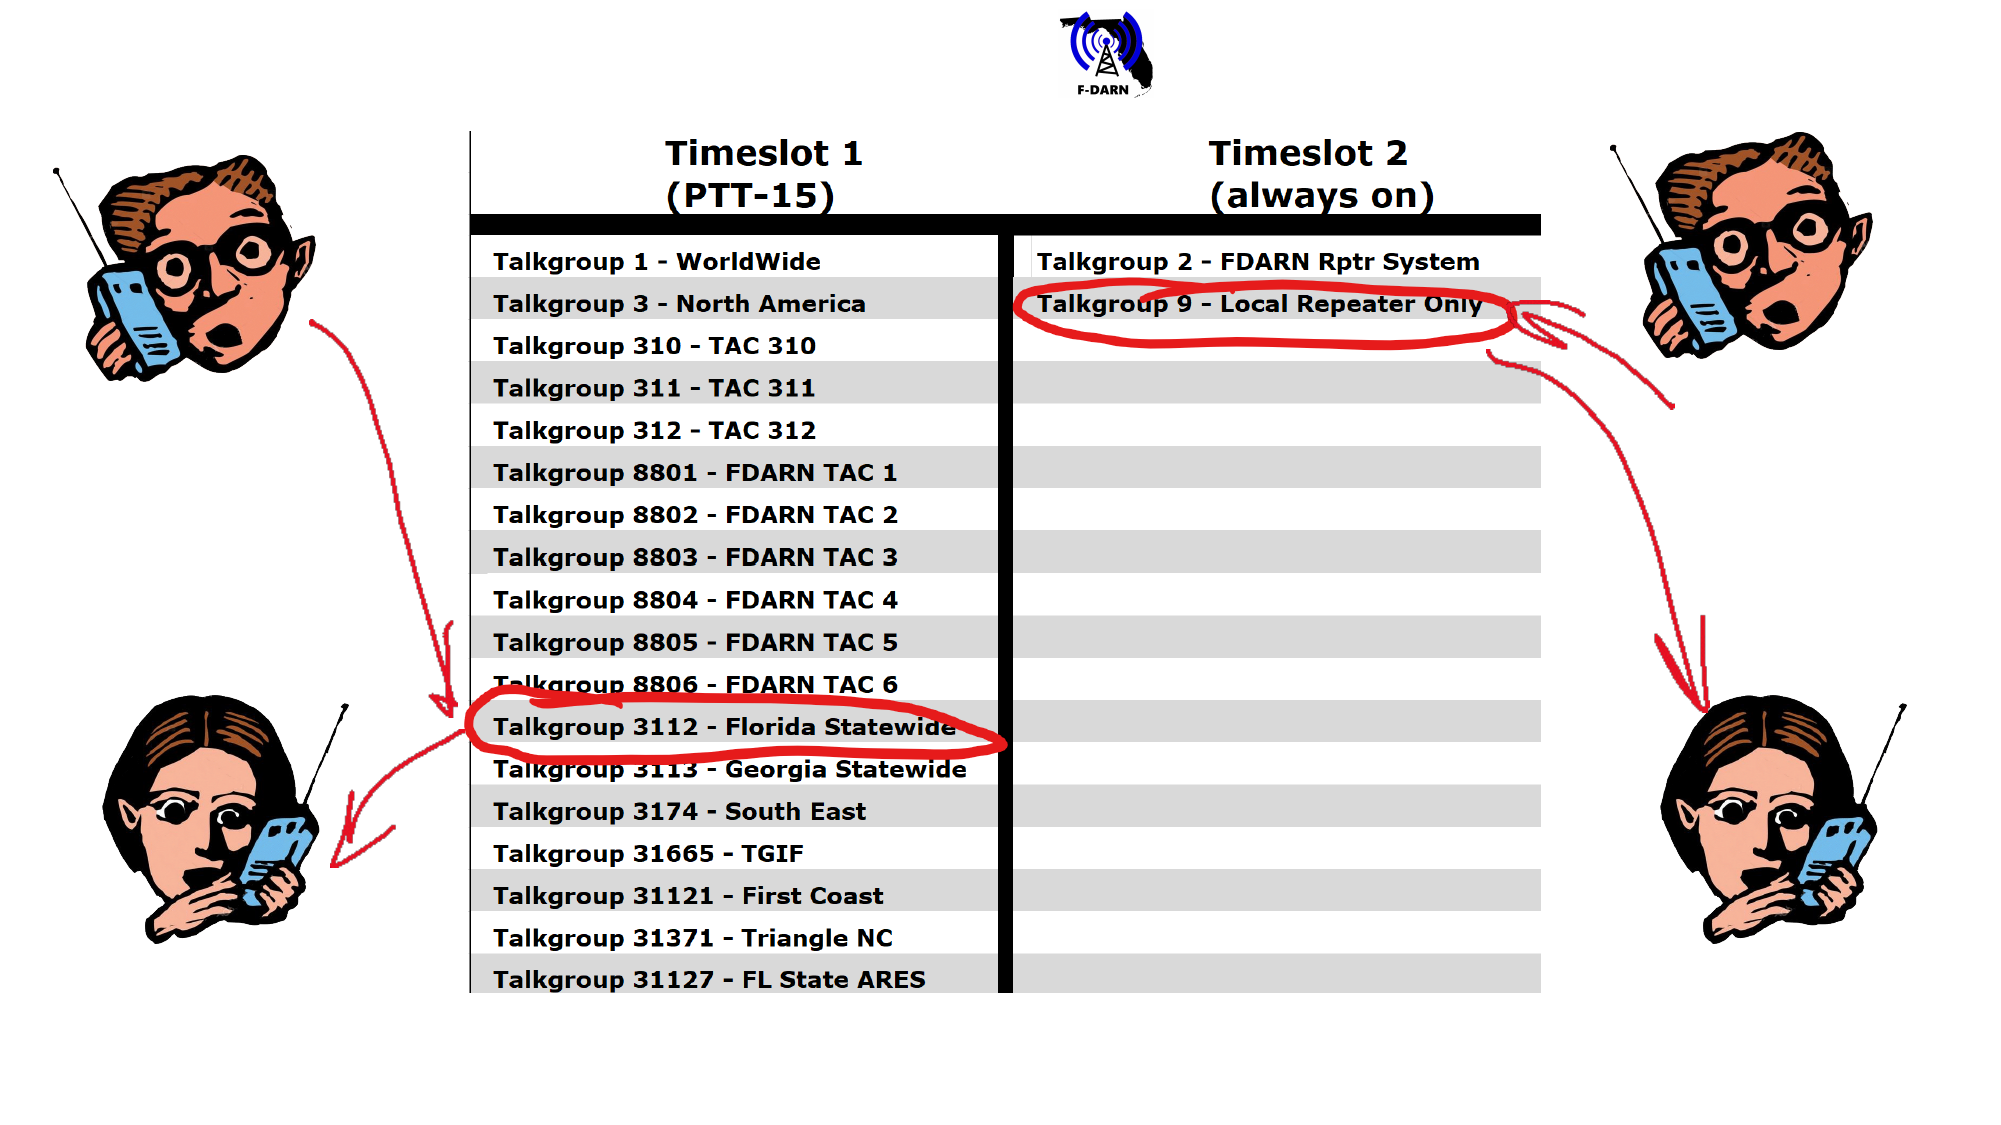

# Local Example – Lakeland FDARN Repeater
N4RTD
N6MRS
N4GRL
N4CAD